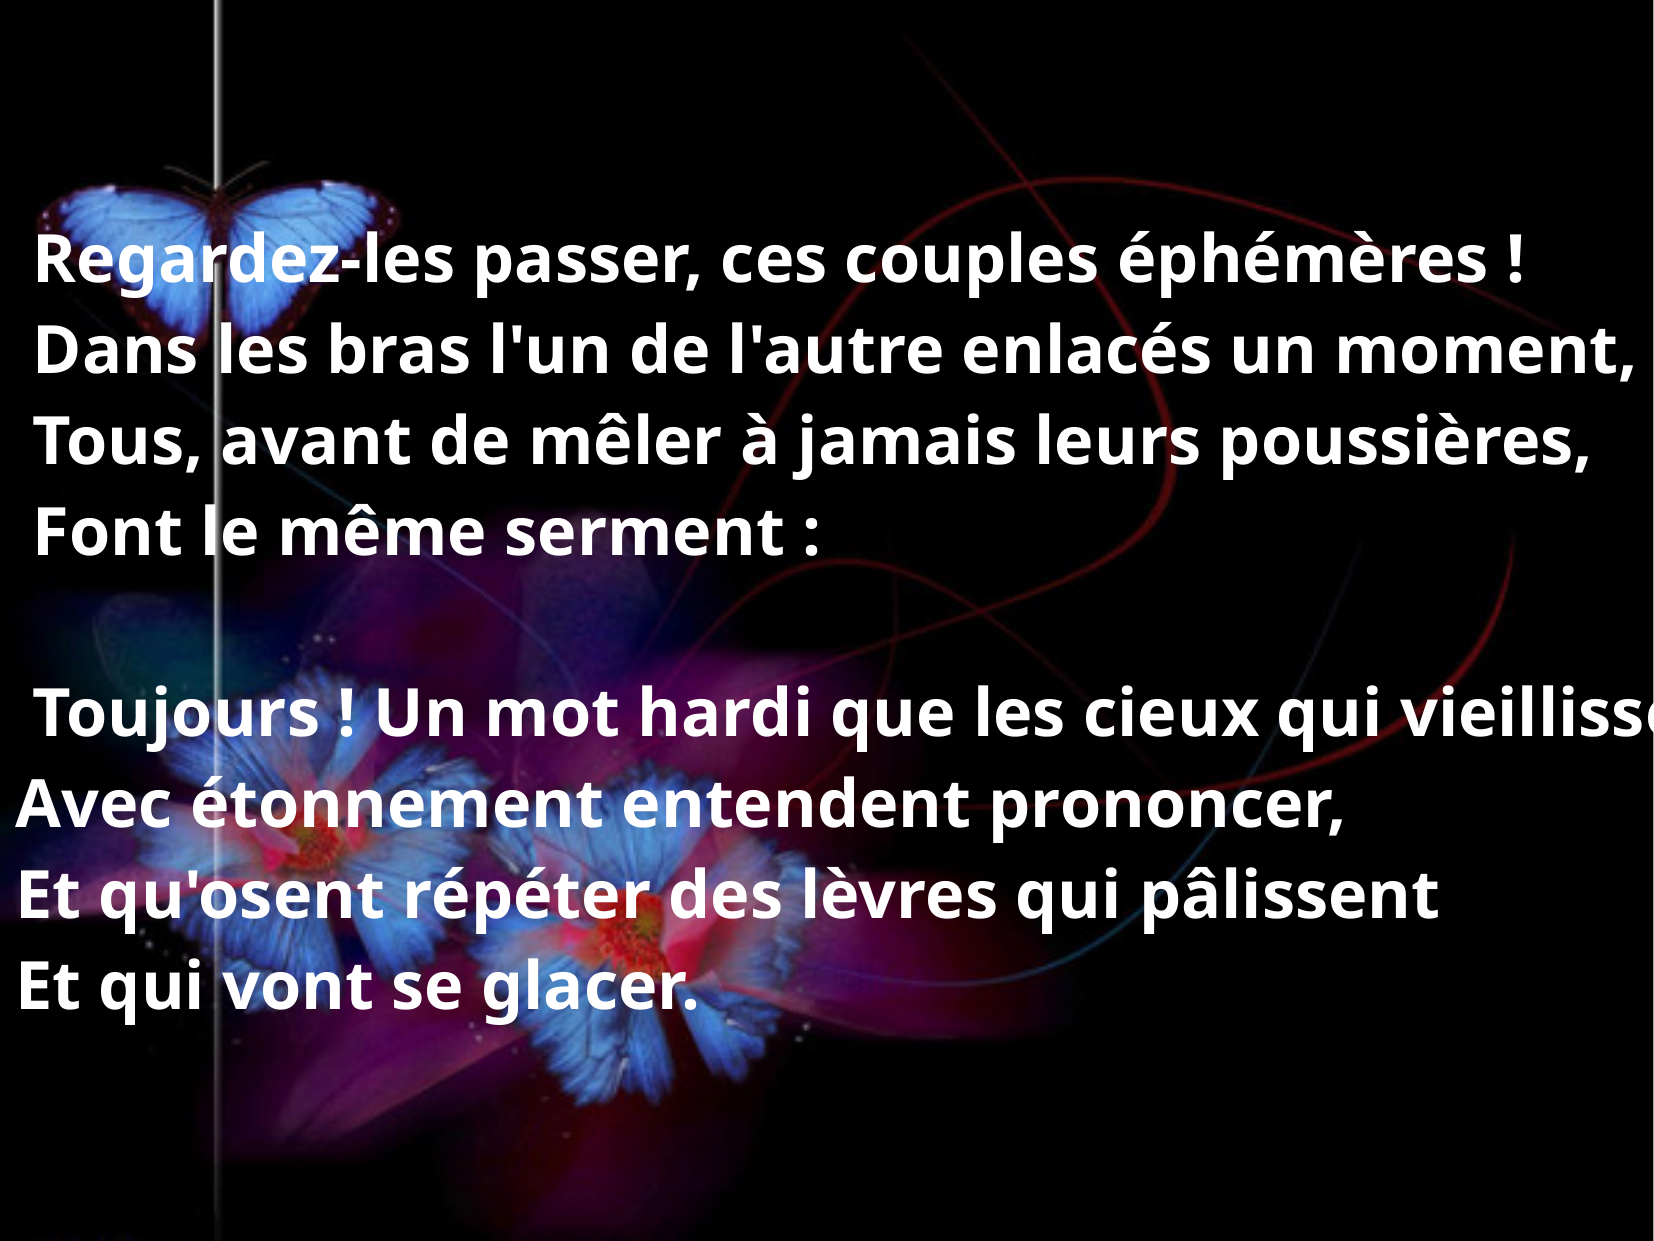

Regardez-les passer, ces couples éphémères !
 Dans les bras l'un de l'autre enlacés un moment,
 Tous, avant de mêler à jamais leurs poussières,
 Font le même serment :
 Toujours ! Un mot hardi que les cieux qui vieillissent
 Avec étonnement entendent prononcer,
 Et qu'osent répéter des lèvres qui pâlissent
 Et qui vont se glacer.
#